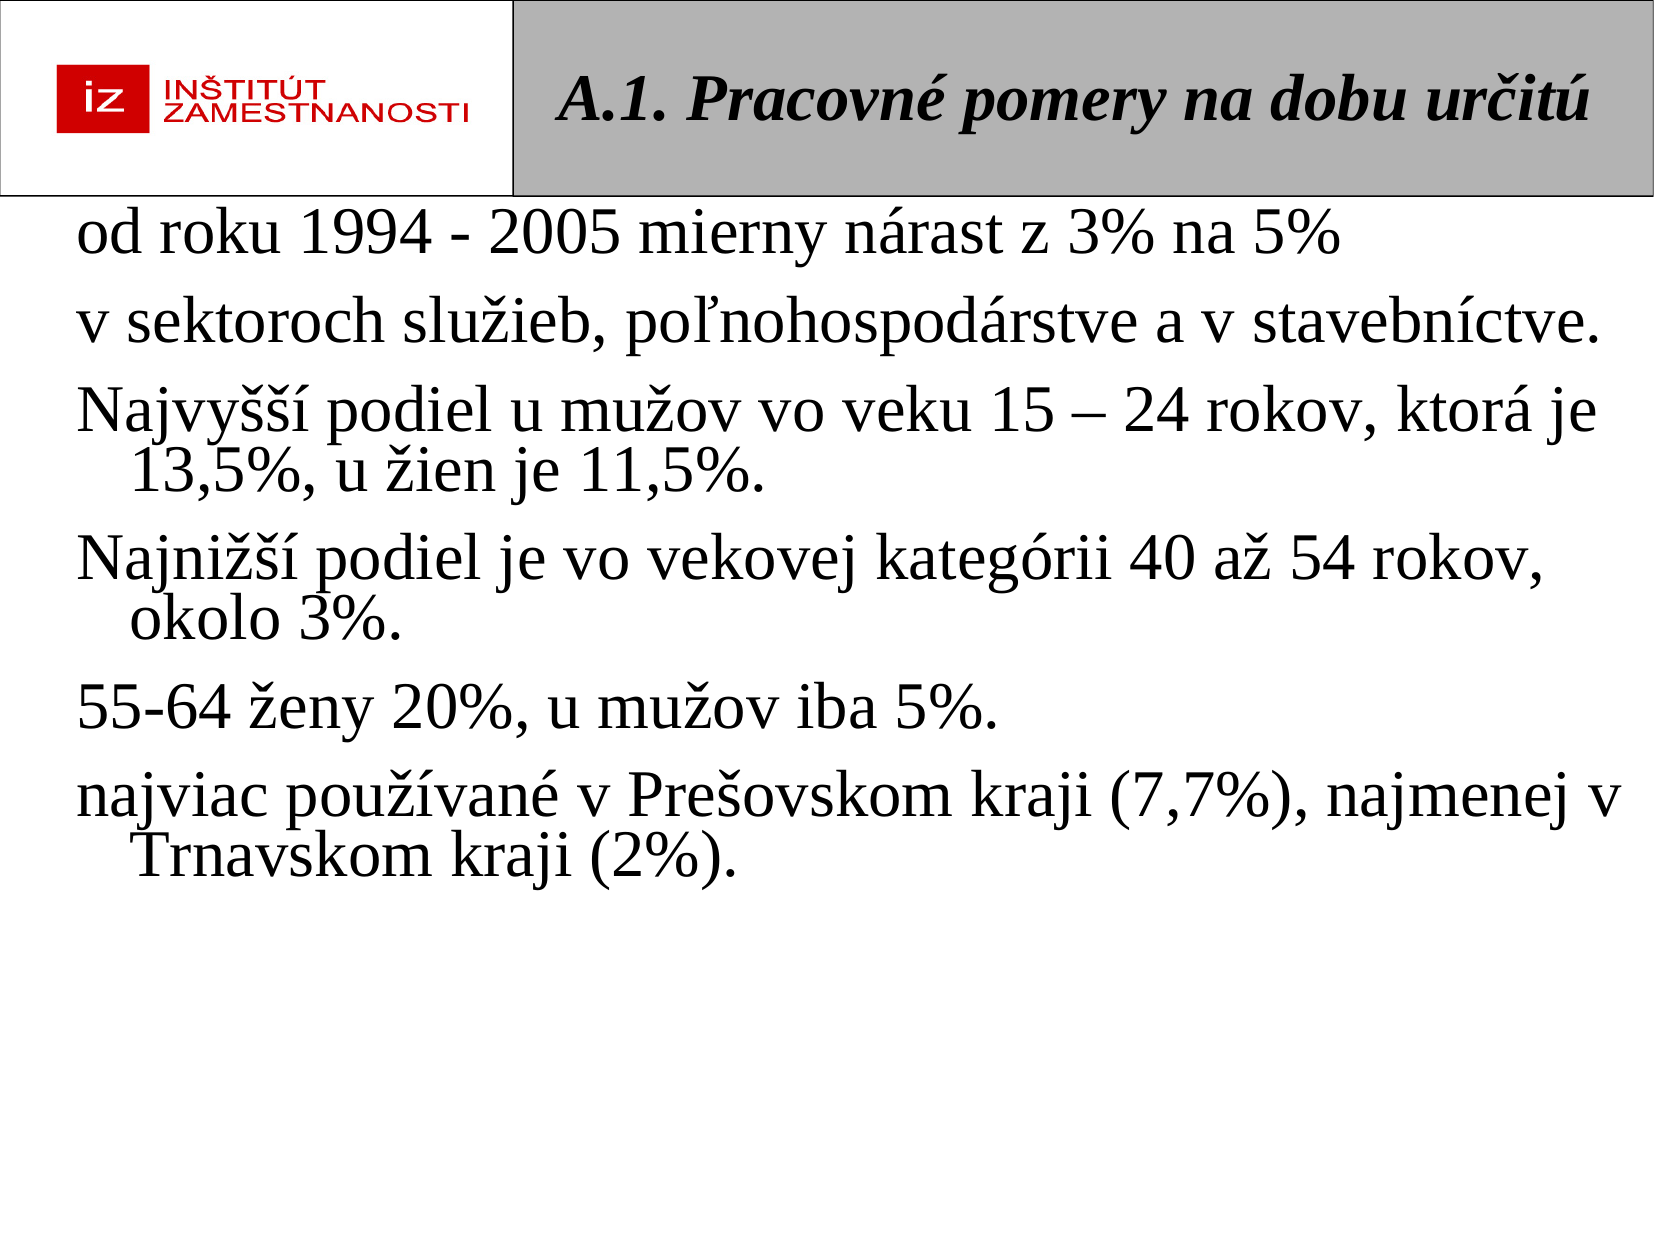

A.1. Pracovné pomery na dobu určitú
# od roku 1994 - 2005 mierny nárast z 3% na 5%
v sektoroch služieb, poľnohospodárstve a v stavebníctve.
Najvyšší podiel u mužov vo veku 15 – 24 rokov, ktorá je 13,5%, u žien je 11,5%.
Najnižší podiel je vo vekovej kategórii 40 až 54 rokov, okolo 3%.
55-64 ženy 20%, u mužov iba 5%.
najviac používané v Prešovskom kraji (7,7%), najmenej v Trnavskom kraji (2%).